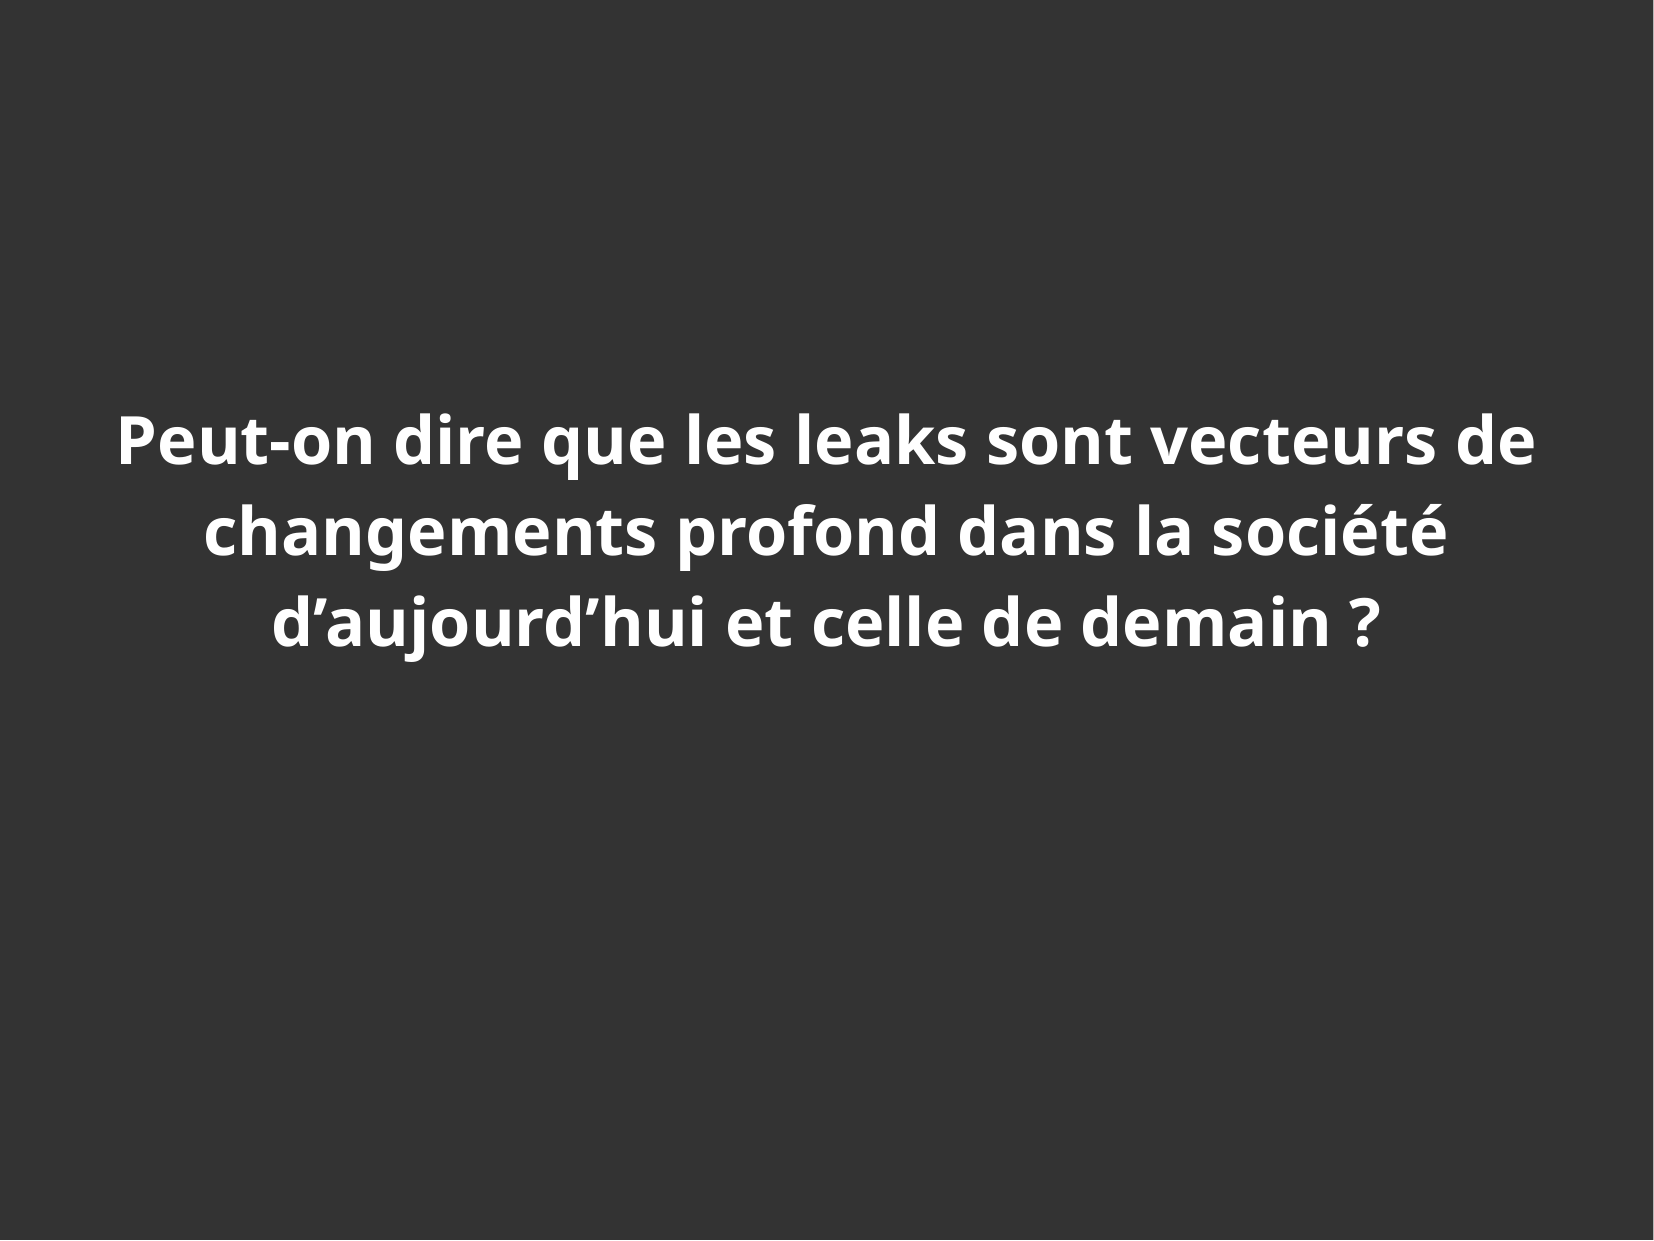

# Peut-on dire que les leaks sont vecteurs de changements profond dans la société d’aujourd’hui et celle de demain ?